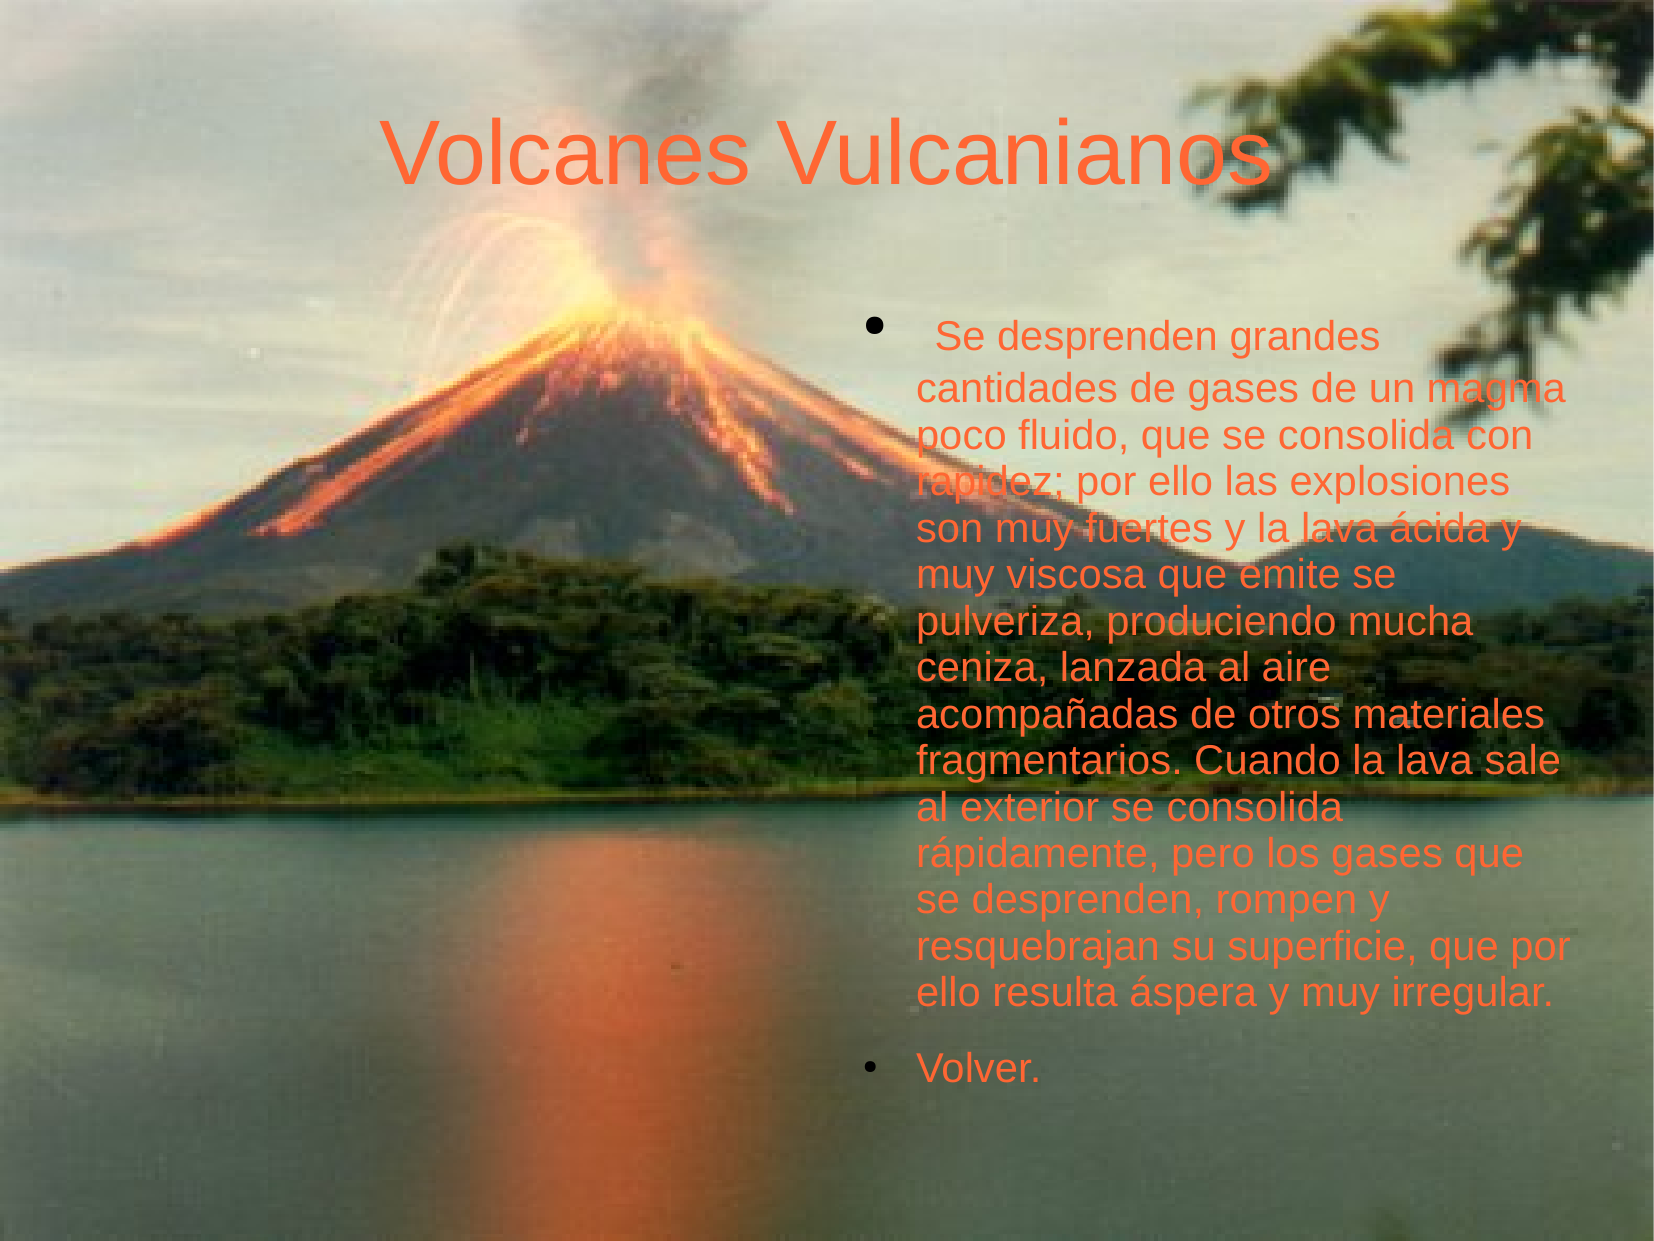

# Volcanes Vulcanianos
 Se desprenden grandes cantidades de gases de un magma poco fluido, que se consolida con rapidez; por ello las explosiones son muy fuertes y la lava ácida y muy viscosa que emite se pulveriza, produciendo mucha ceniza, lanzada al aire acompañadas de otros materiales fragmentarios. Cuando la lava sale al exterior se consolida rápidamente, pero los gases que se desprenden, rompen y resquebrajan su superficie, que por ello resulta áspera y muy irregular.
Volver.